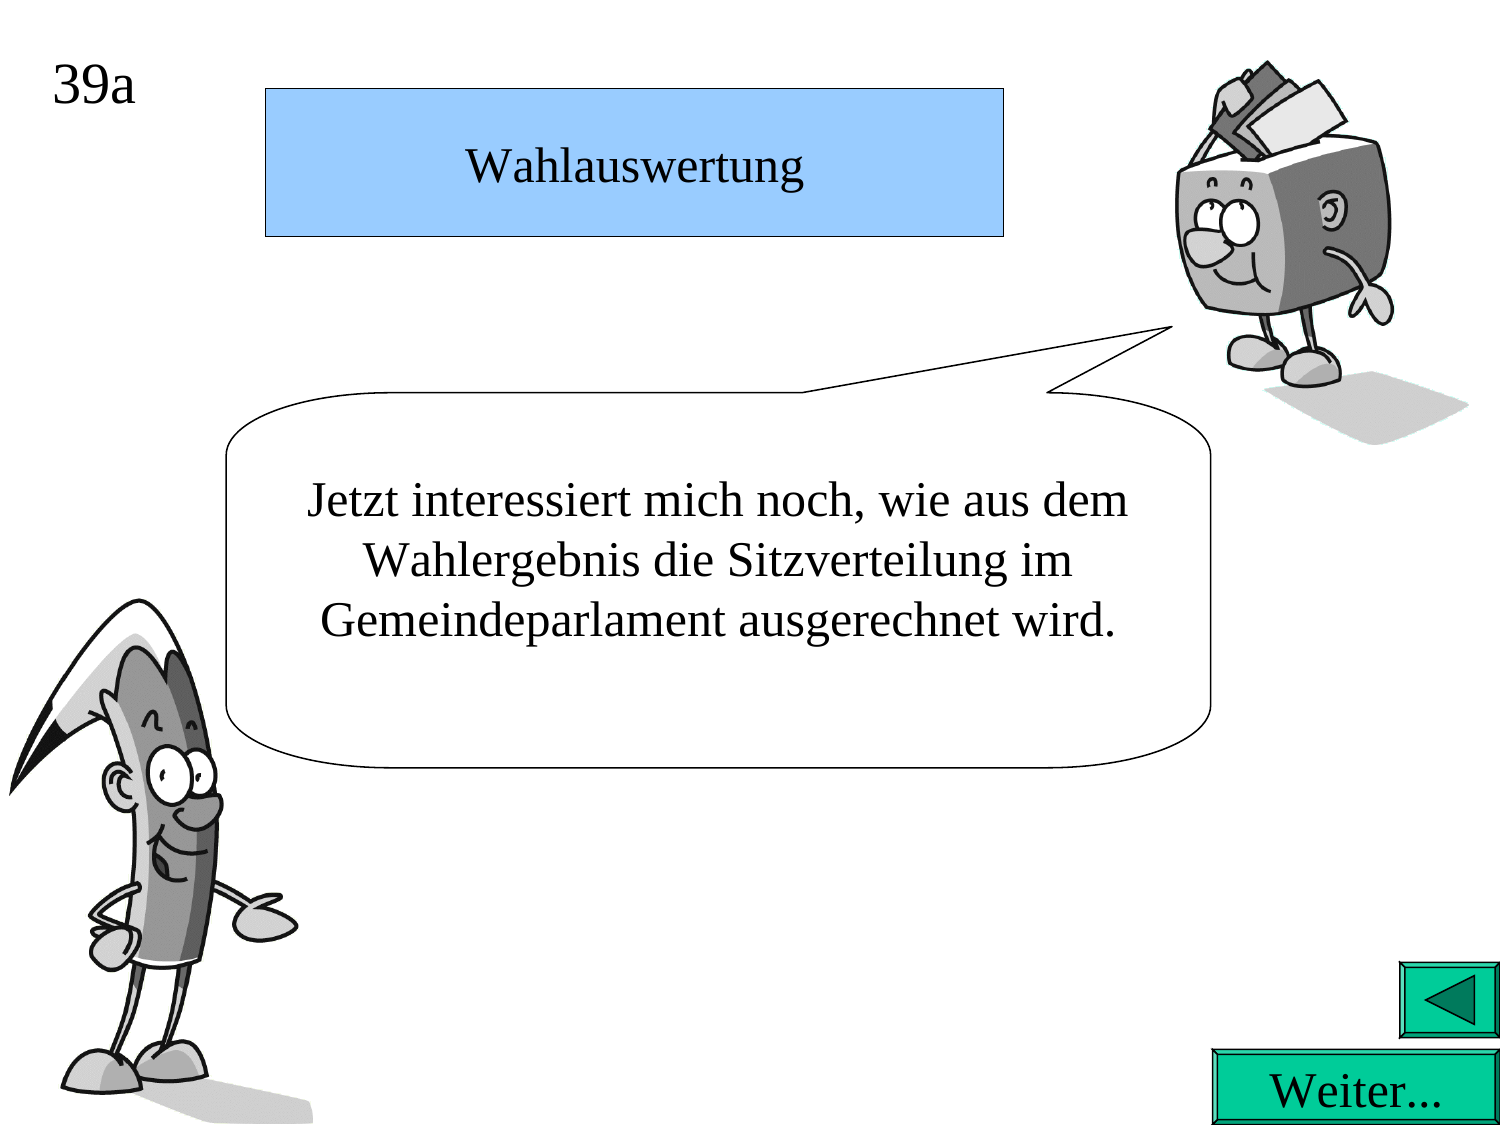

39a
Wahlauswertung
Jetzt interessiert mich noch, wie aus dem Wahlergebnis die Sitzverteilung im Gemeindeparlament ausgerechnet wird.
Weiter...